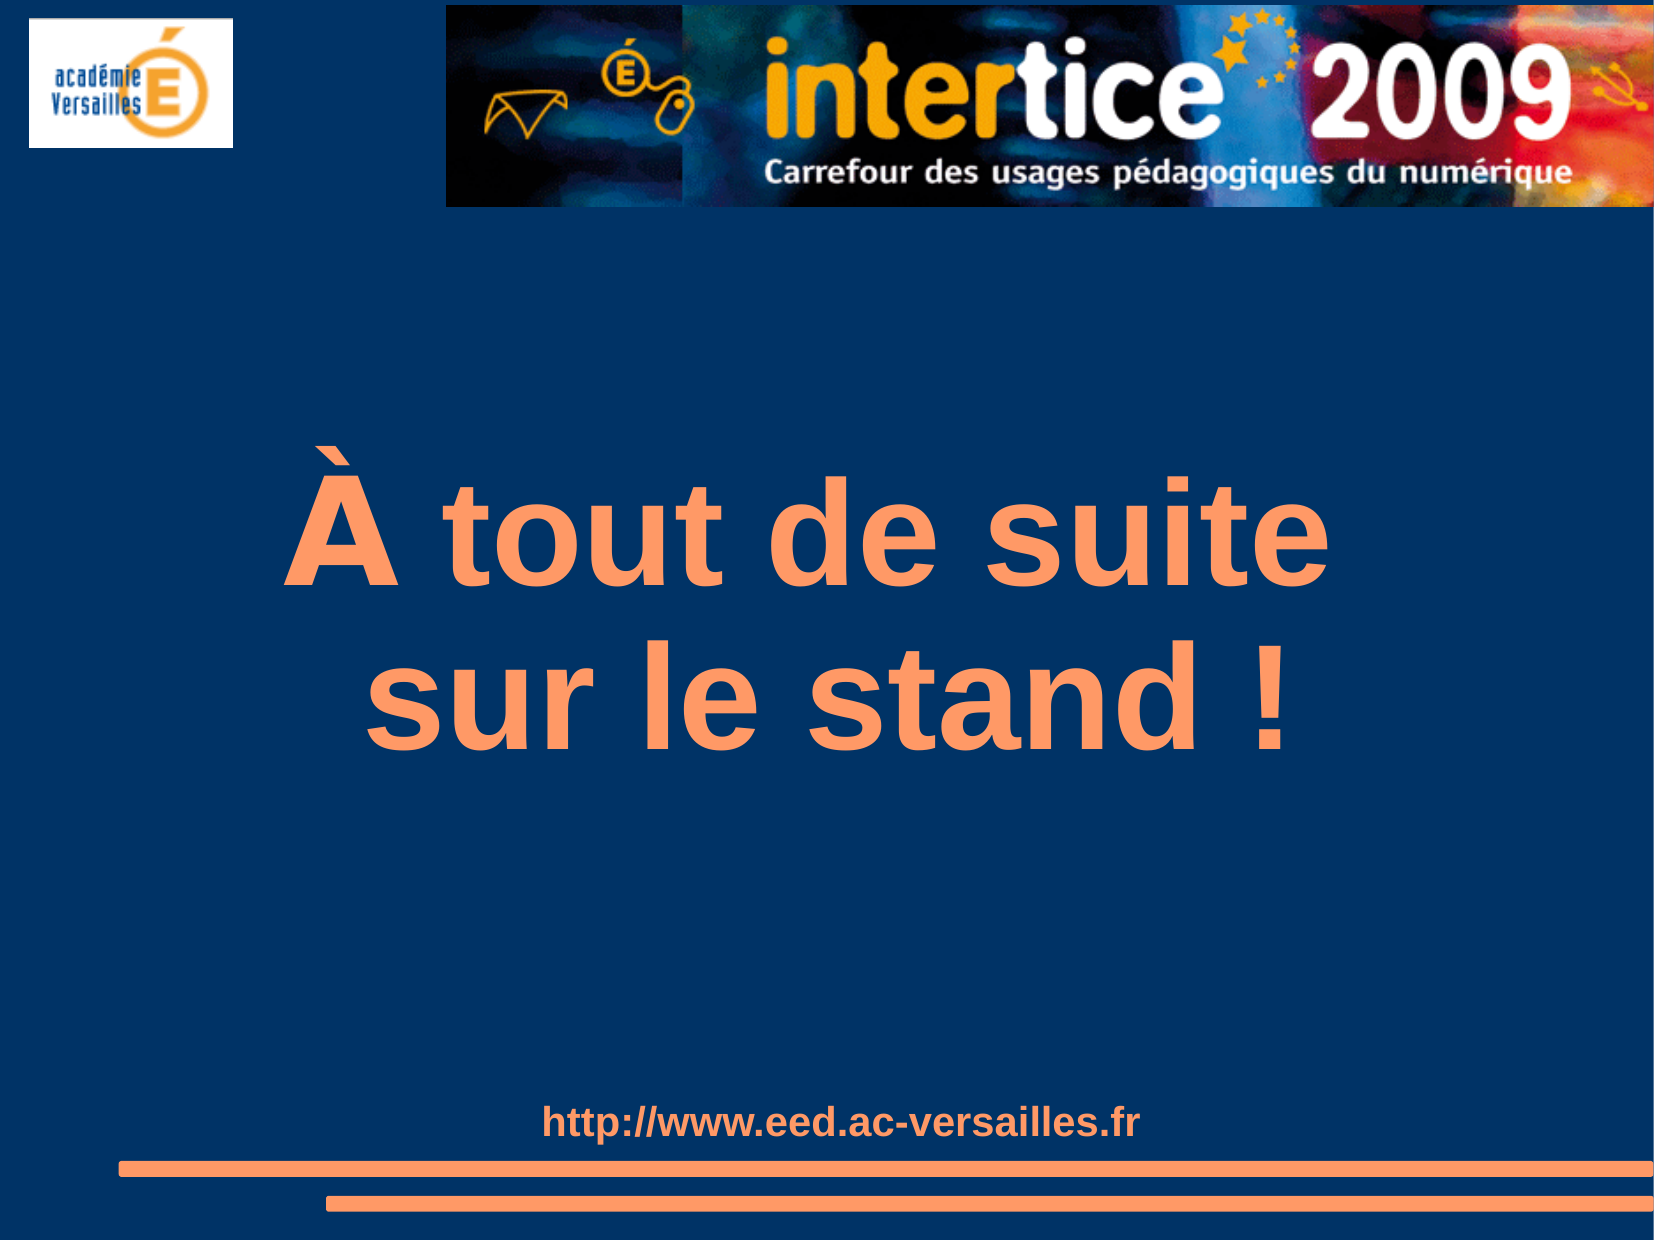

À tout de suite
sur le stand !
http://www.eed.ac-versailles.fr